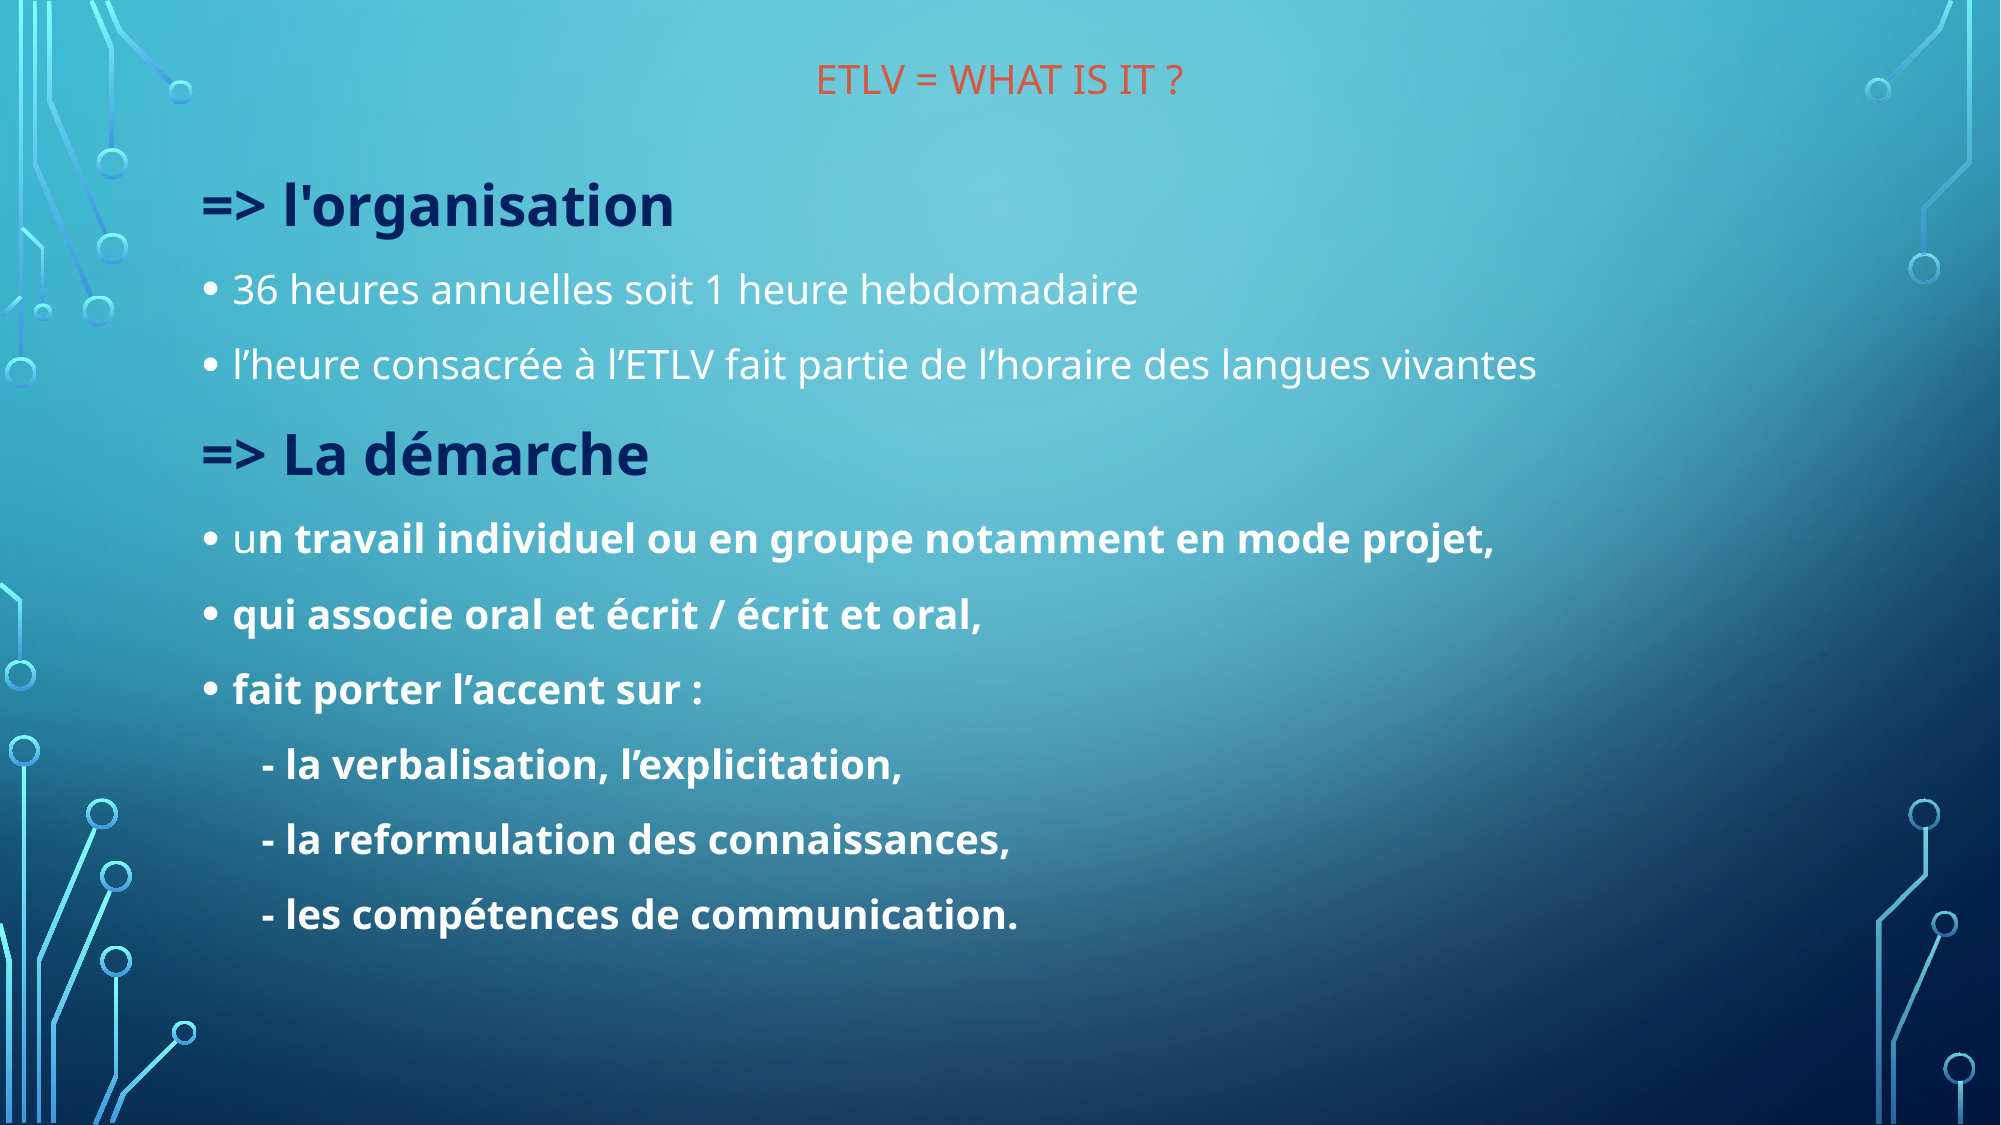

ETLV = what is it ?
=> l'organisation
36 heures annuelles soit 1 heure hebdomadaire
l’heure consacrée à l’ETLV fait partie de l’horaire des langues vivantes
=> La démarche
un travail individuel ou en groupe notamment en mode projet,
qui associe oral et écrit / écrit et oral,
fait porter l’accent sur :
	- la verbalisation, l’explicitation,
	- la reformulation des connaissances,
	- les compétences de communication.